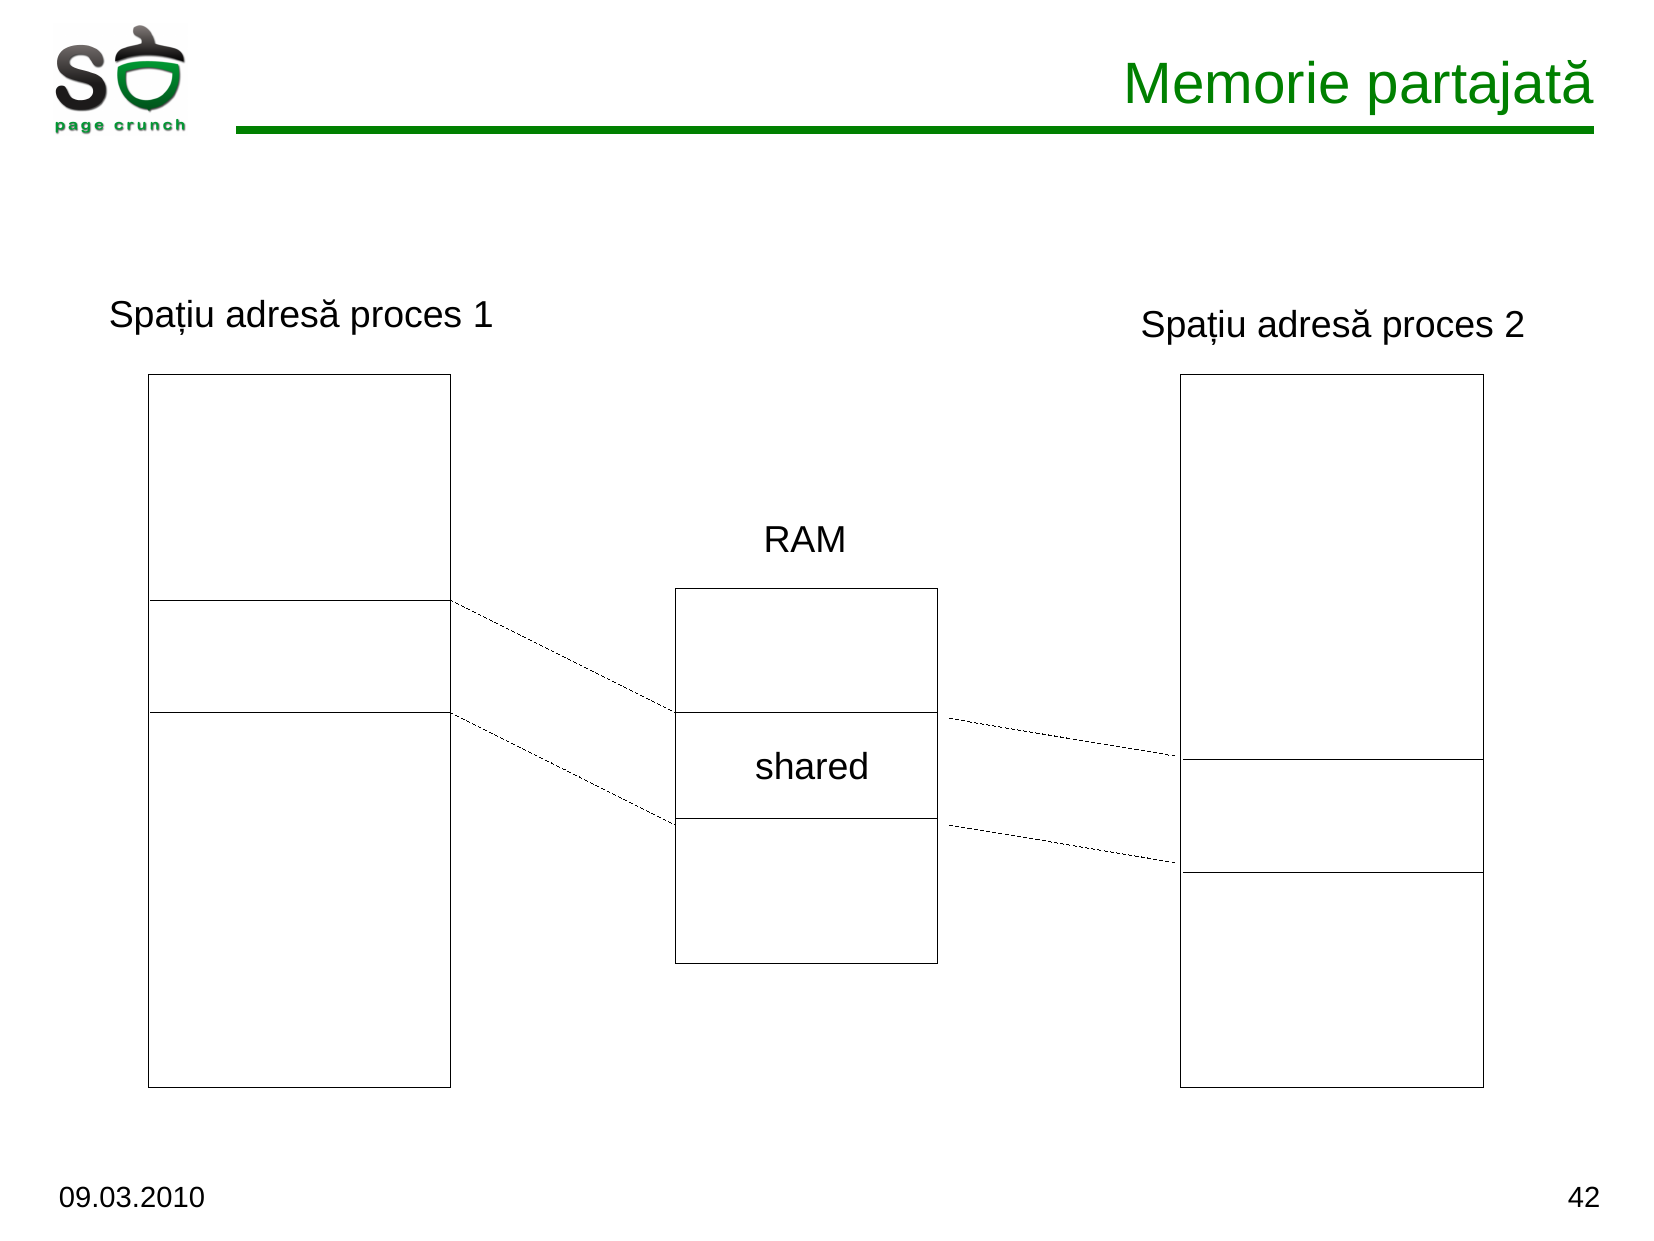

# Memorie partajată
Spațiu adresă proces 1
Spațiu adresă proces 2
RAM
shared
09.03.2010
42